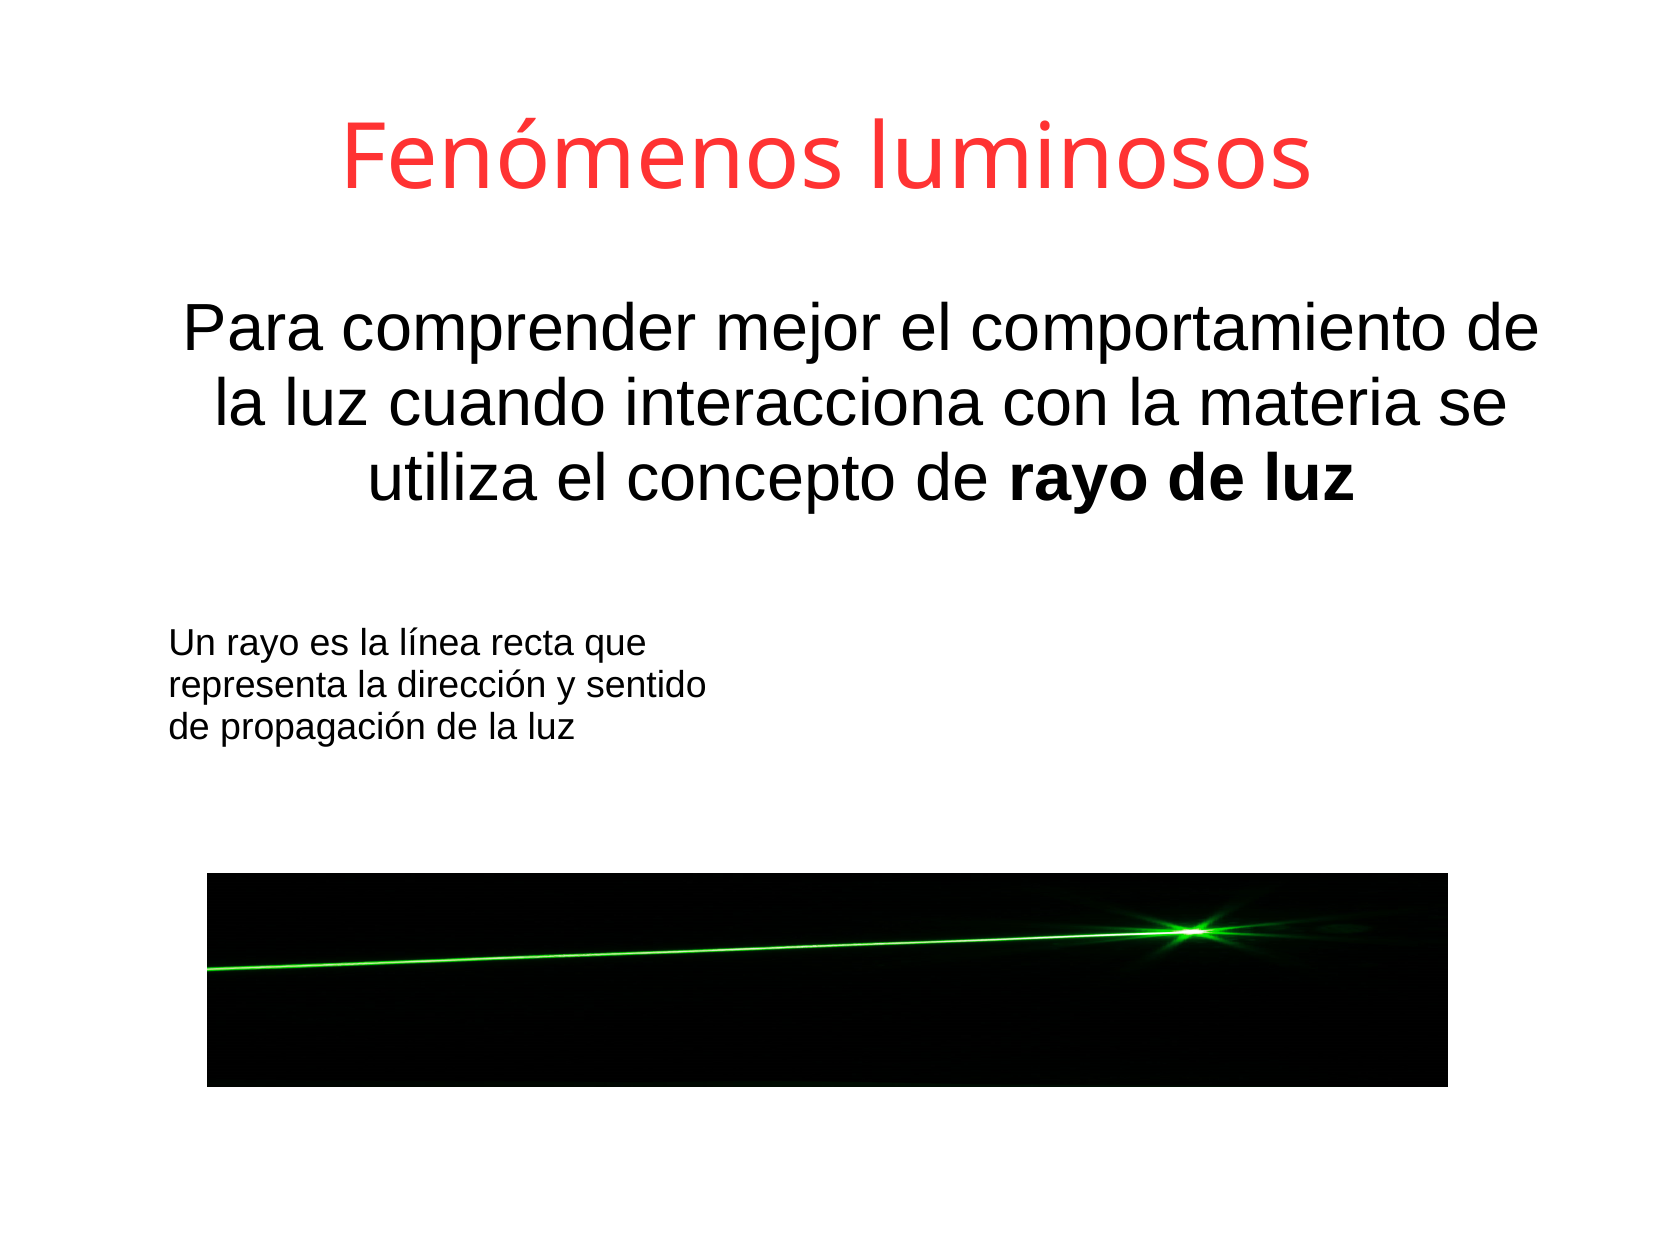

# Fenómenos luminosos
Para comprender mejor el comportamiento de la luz cuando interacciona con la materia se utiliza el concepto de rayo de luz
Un rayo es la línea recta que representa la dirección y sentido de propagación de la luz